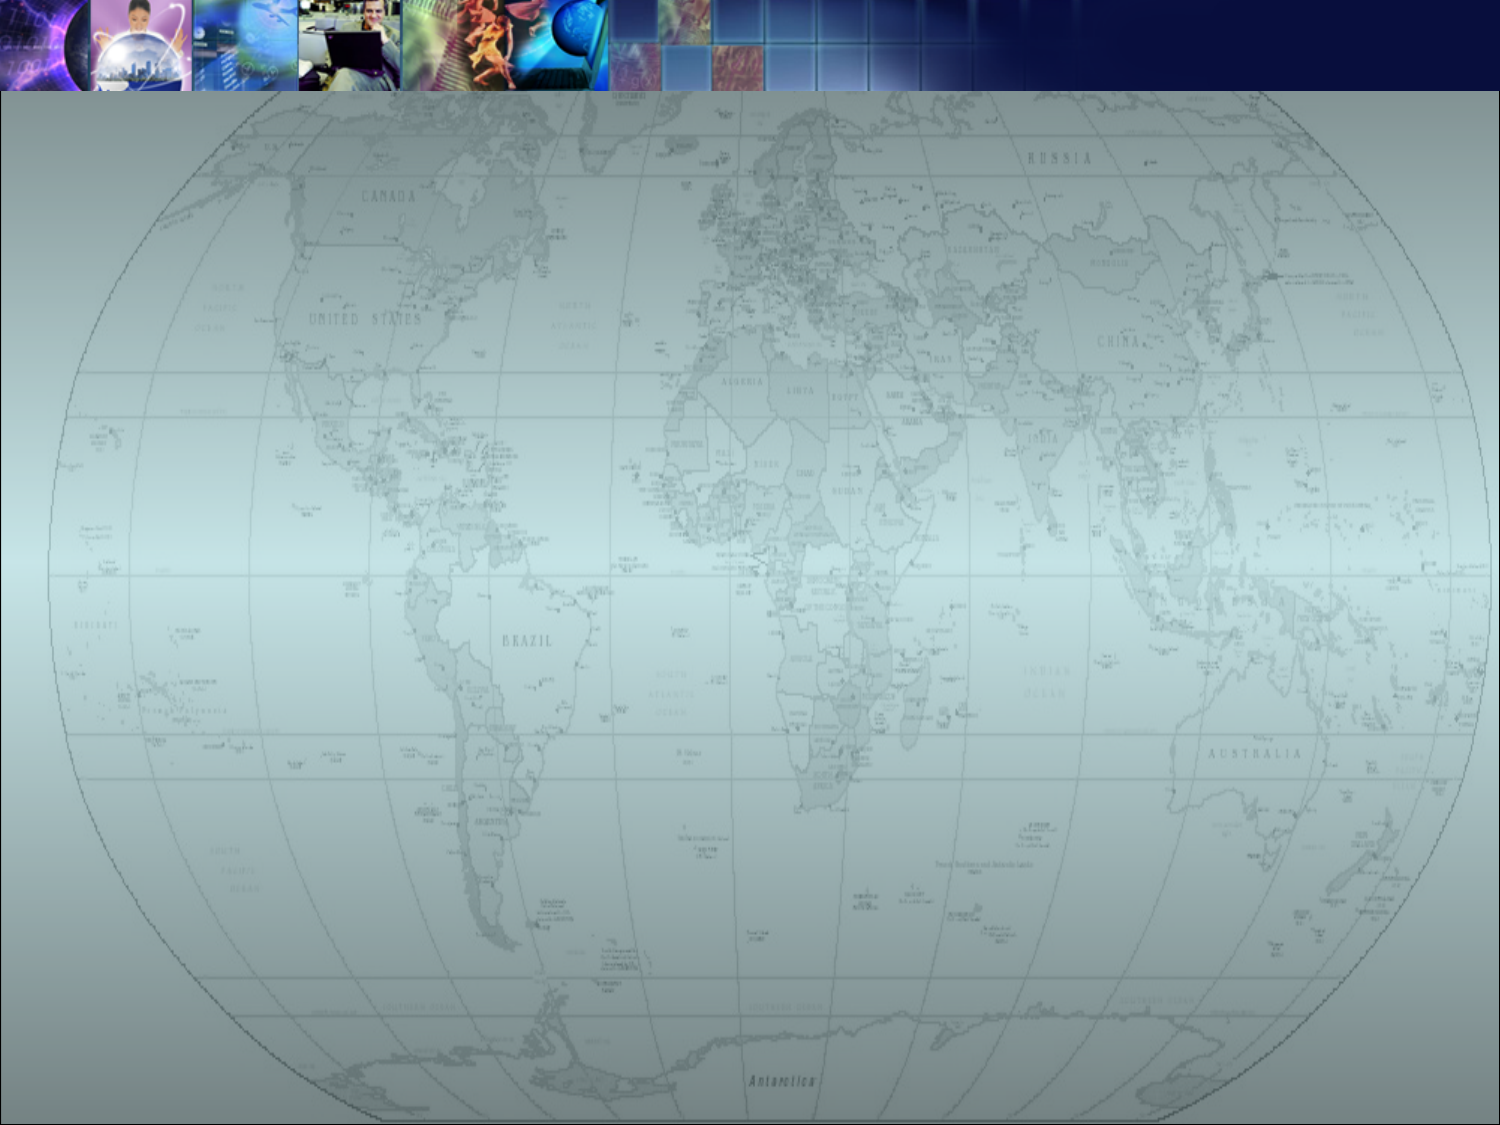

# BIBLIOGRAPHY
Financial times
The Economist
Wikipedia.com